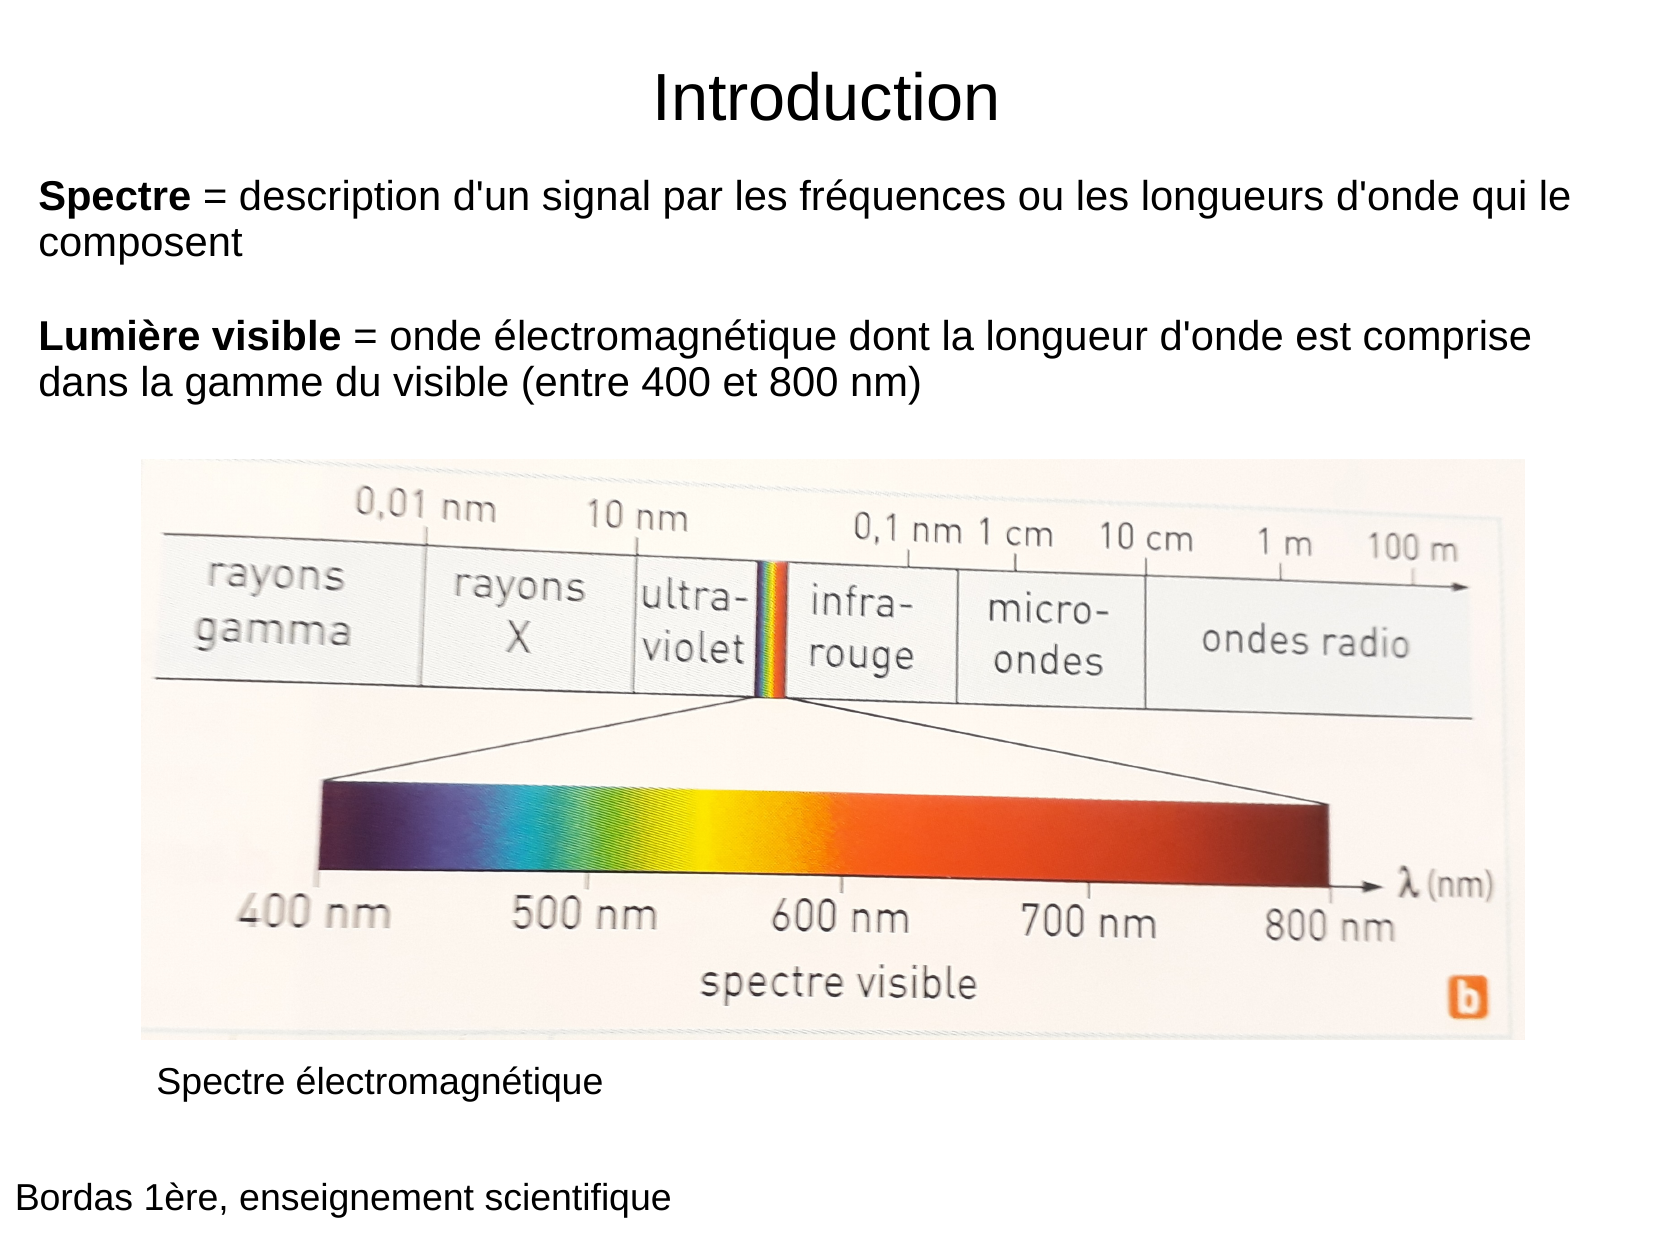

Introduction
Spectre = description d'un signal par les fréquences ou les longueurs d'onde qui le composent
Lumière visible = onde électromagnétique dont la longueur d'onde est comprise dans la gamme du visible (entre 400 et 800 nm)
Spectre électromagnétique
Bordas 1ère, enseignement scientifique